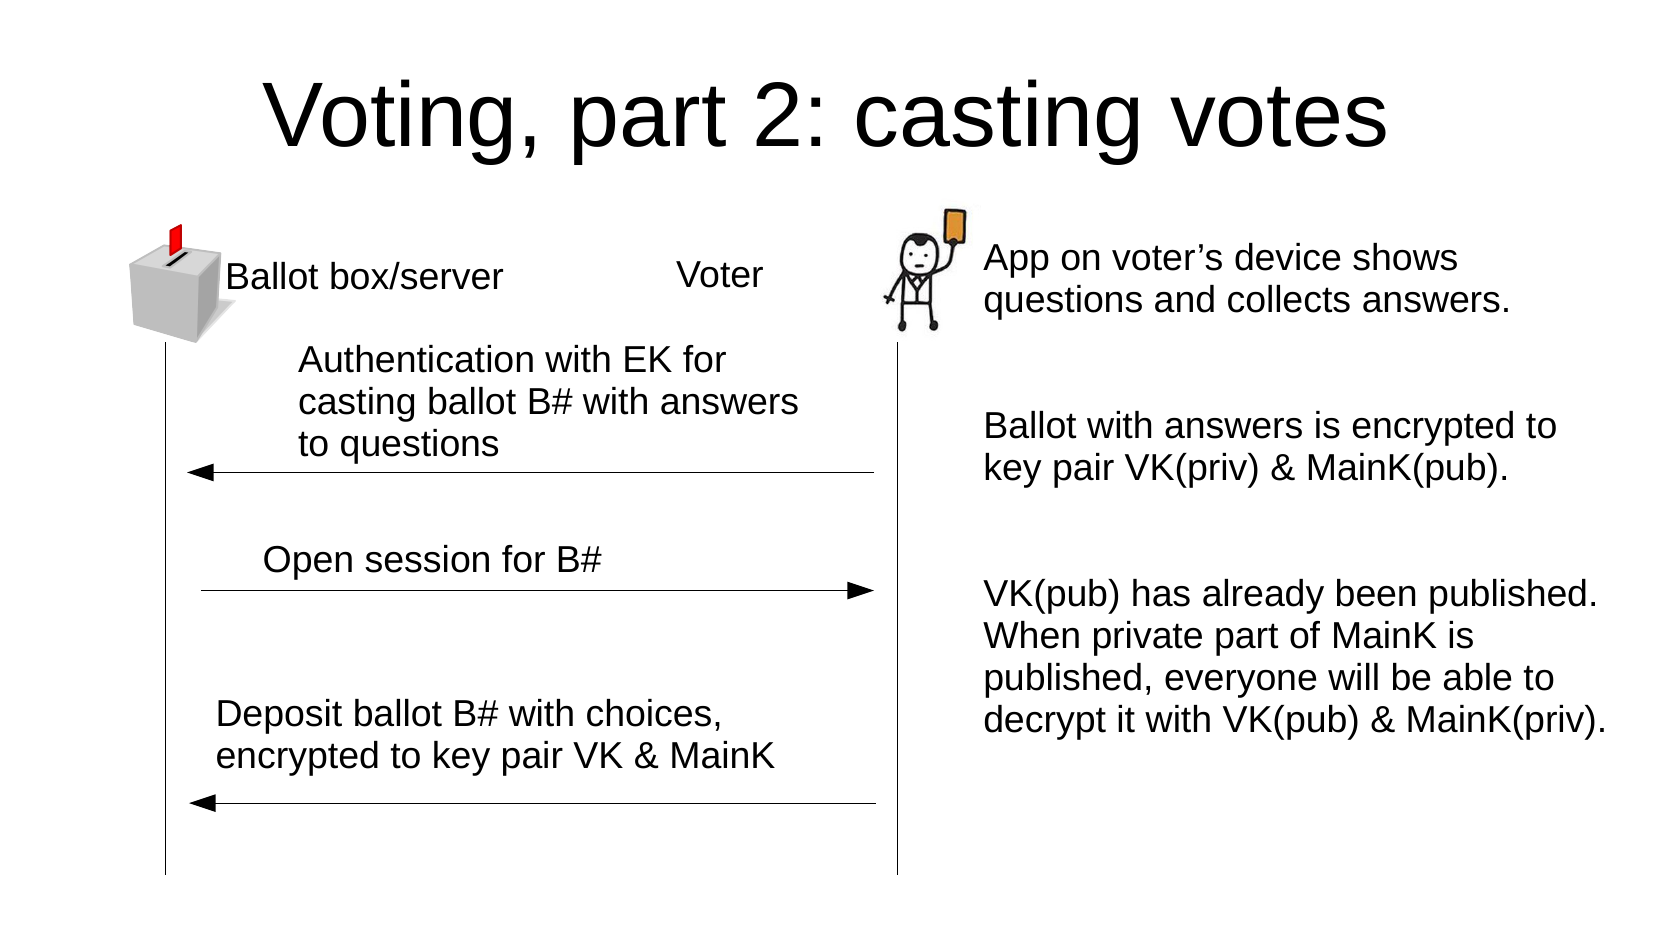

# Voting, part 2: casting votes
App on voter’s device shows questions and collects answers.
Ballot with answers is encrypted to key pair VK(priv) & MainK(pub).
VK(pub) has already been published. When private part of MainK is published, everyone will be able to decrypt it with VK(pub) & MainK(priv).
Voter
Ballot box/server
Authentication with EK for casting ballot B# with answers to questions
Open session for B#
Deposit ballot B# with choices, encrypted to key pair VK & MainK